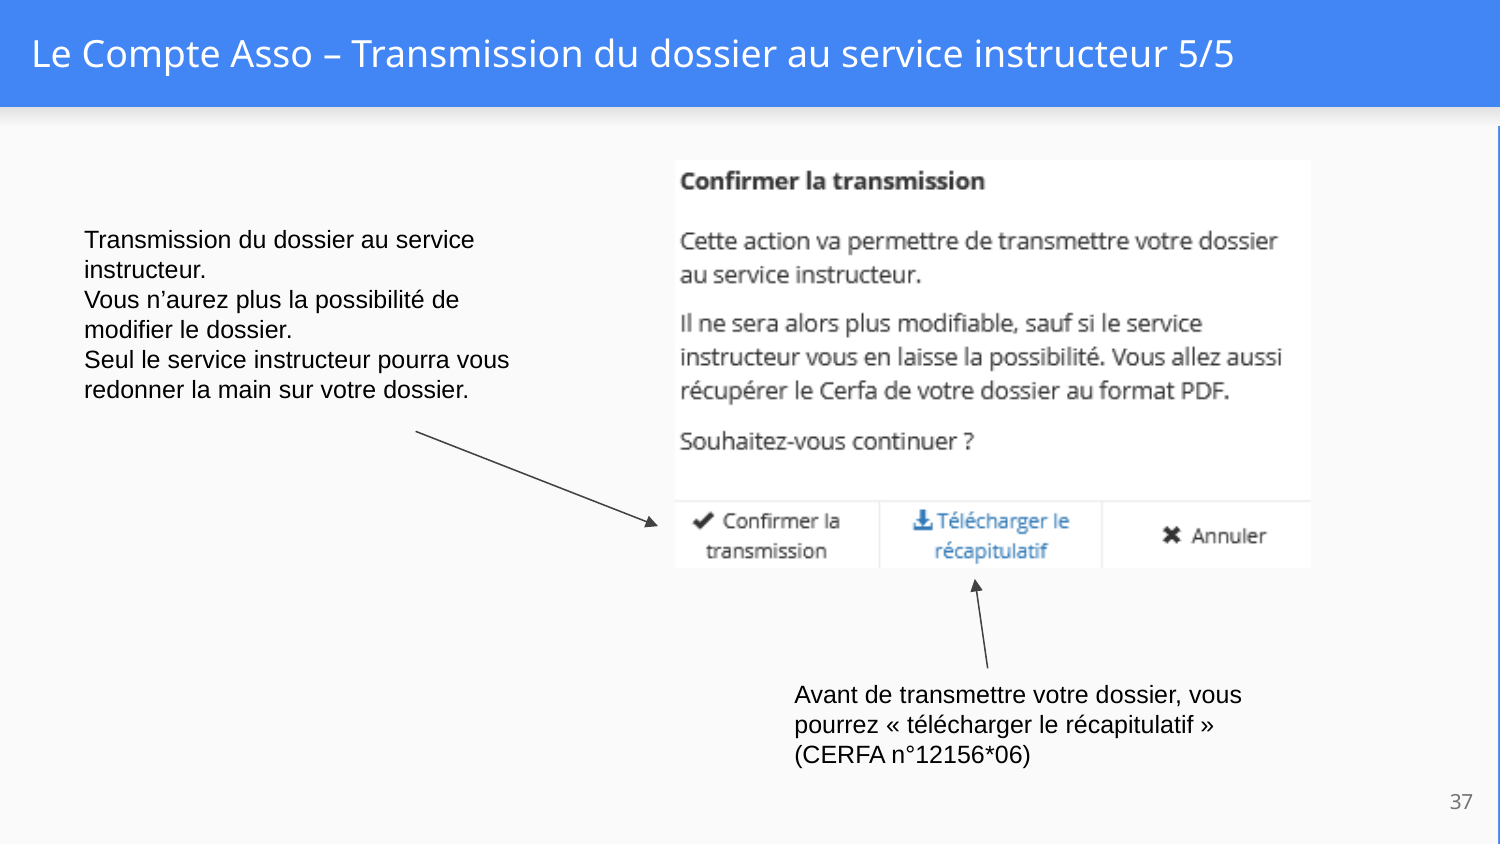

# Le Compte Asso – Transmission du dossier au service instructeur 5/5
Transmission du dossier au service instructeur.
Vous n’aurez plus la possibilité de modifier le dossier.
Seul le service instructeur pourra vous redonner la main sur votre dossier.
Avant de transmettre votre dossier, vous pourrez « télécharger le récapitulatif » (CERFA n°12156*06)